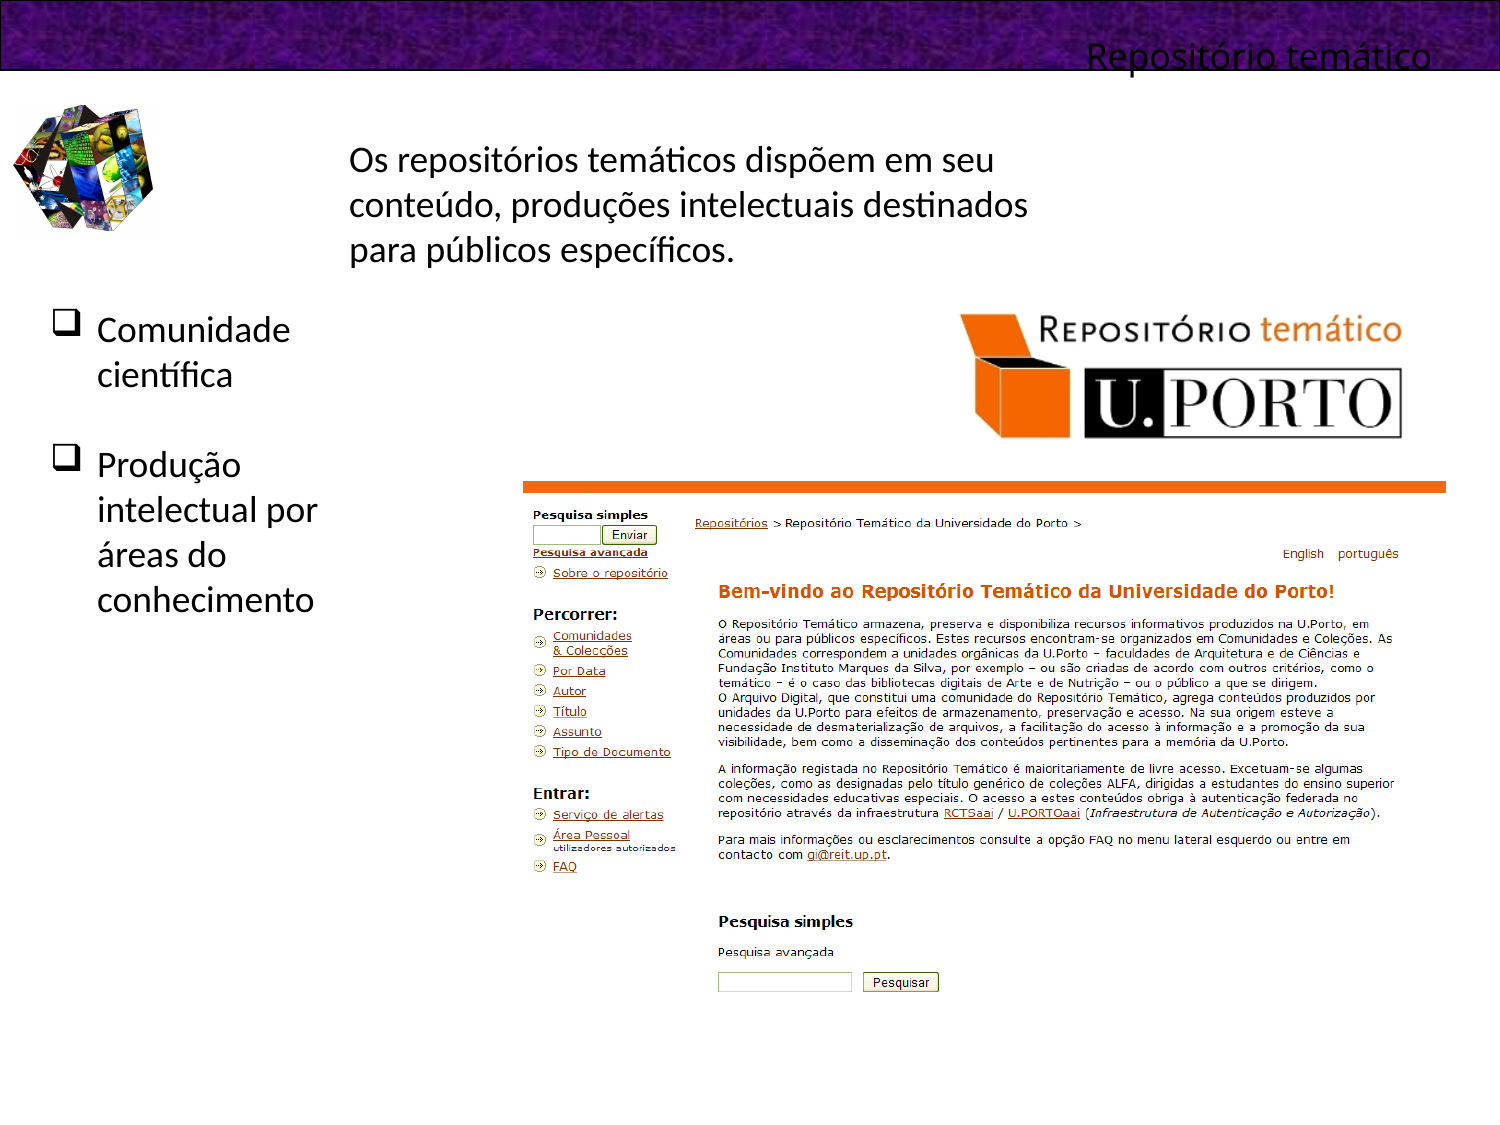

# Repositório temático
Os repositórios temáticos dispõem em seu
conteúdo, produções intelectuais destinados para públicos específicos.
Comunidade científica
Produção intelectual por áreas do conhecimento